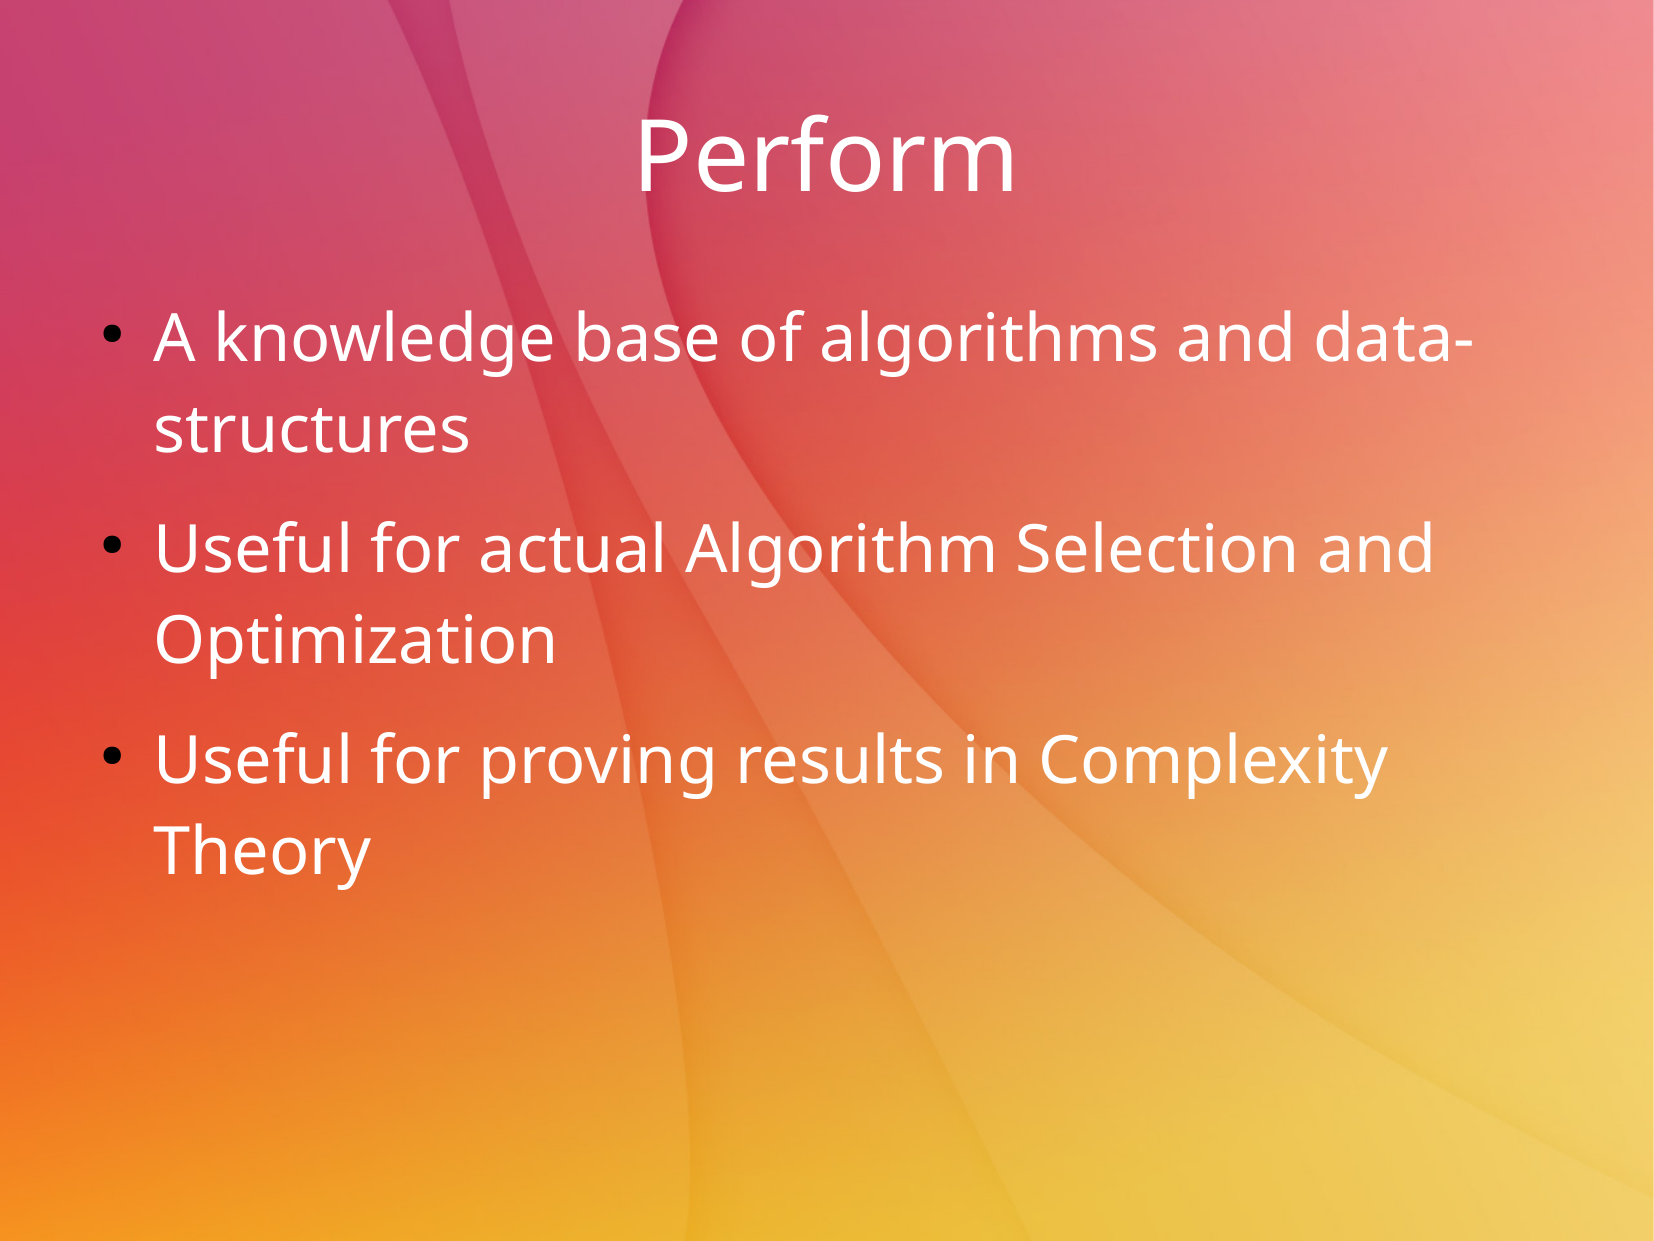

# Perform
A knowledge base of algorithms and data-structures
Useful for actual Algorithm Selection and Optimization
Useful for proving results in Complexity Theory